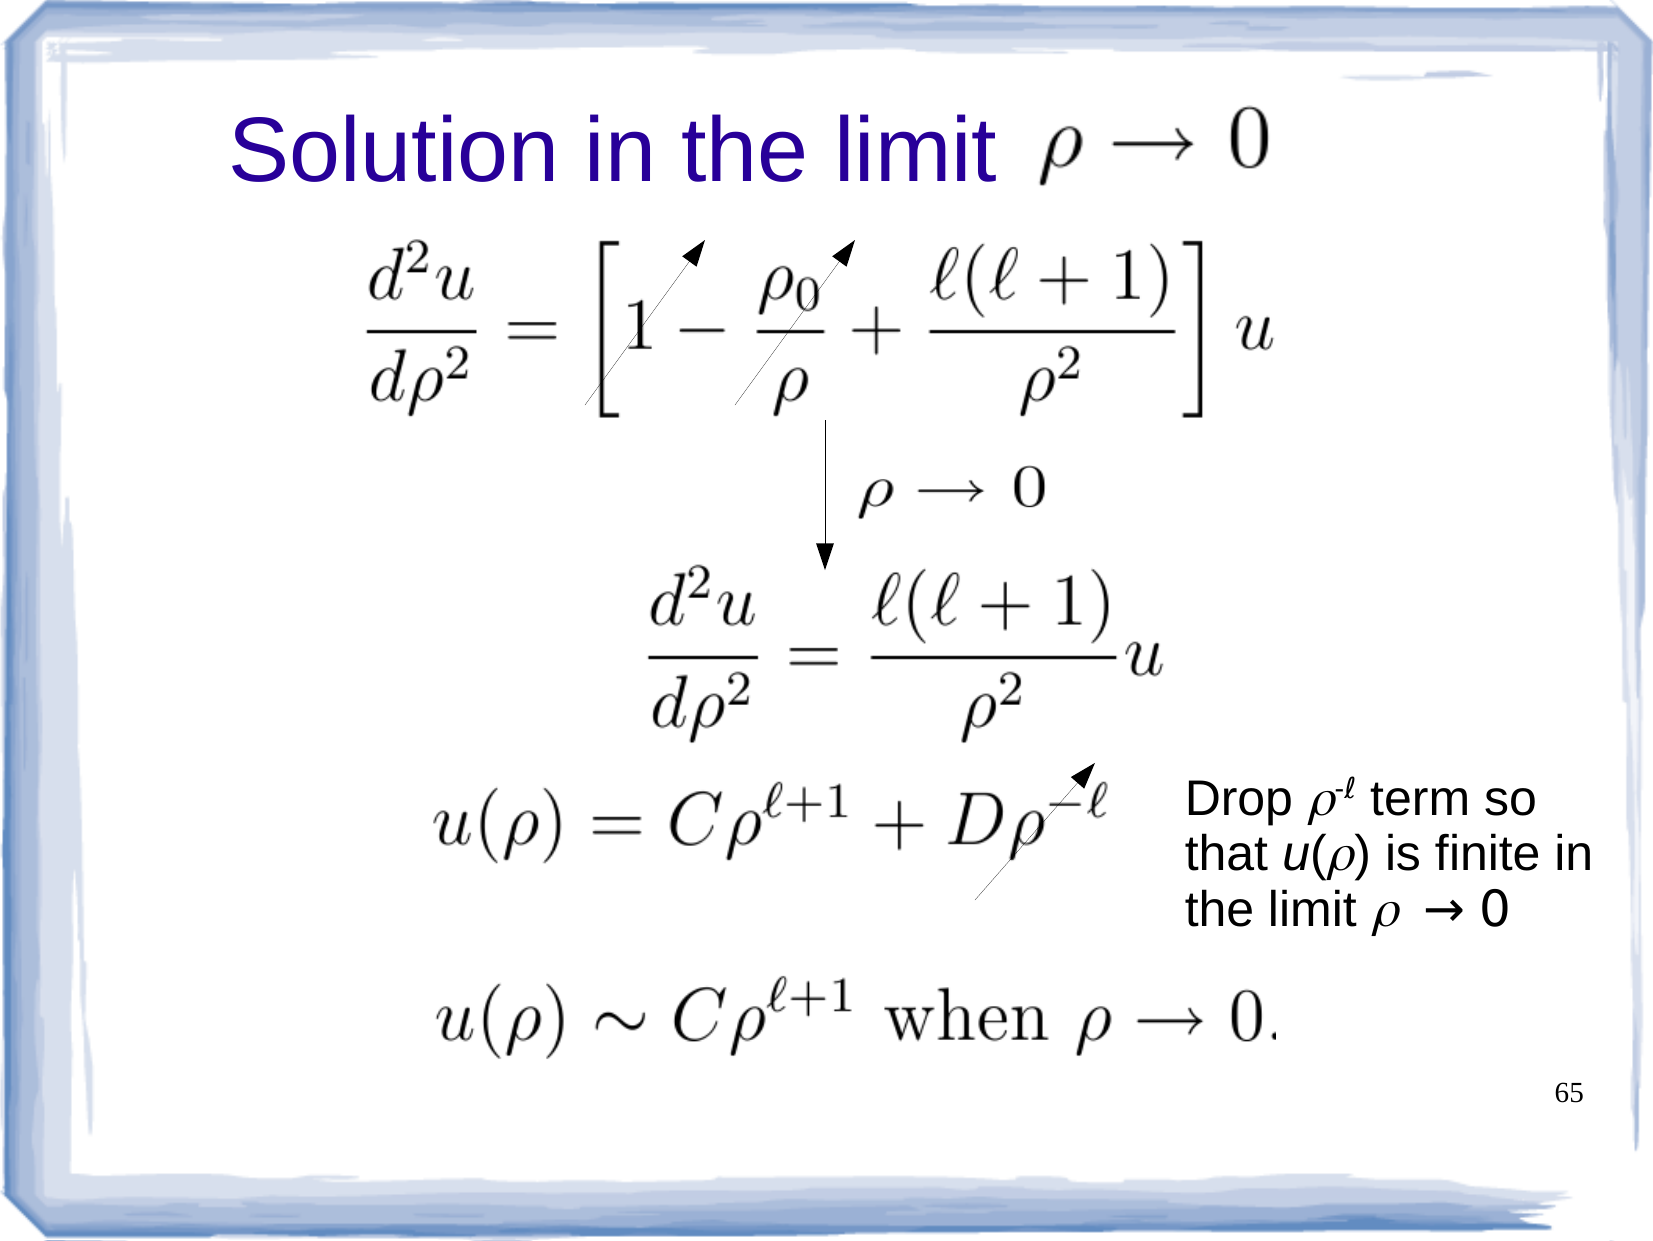

# Solution in the limit
Drop r-ℓ term so that u(r) is finite in the limit r → 0
65